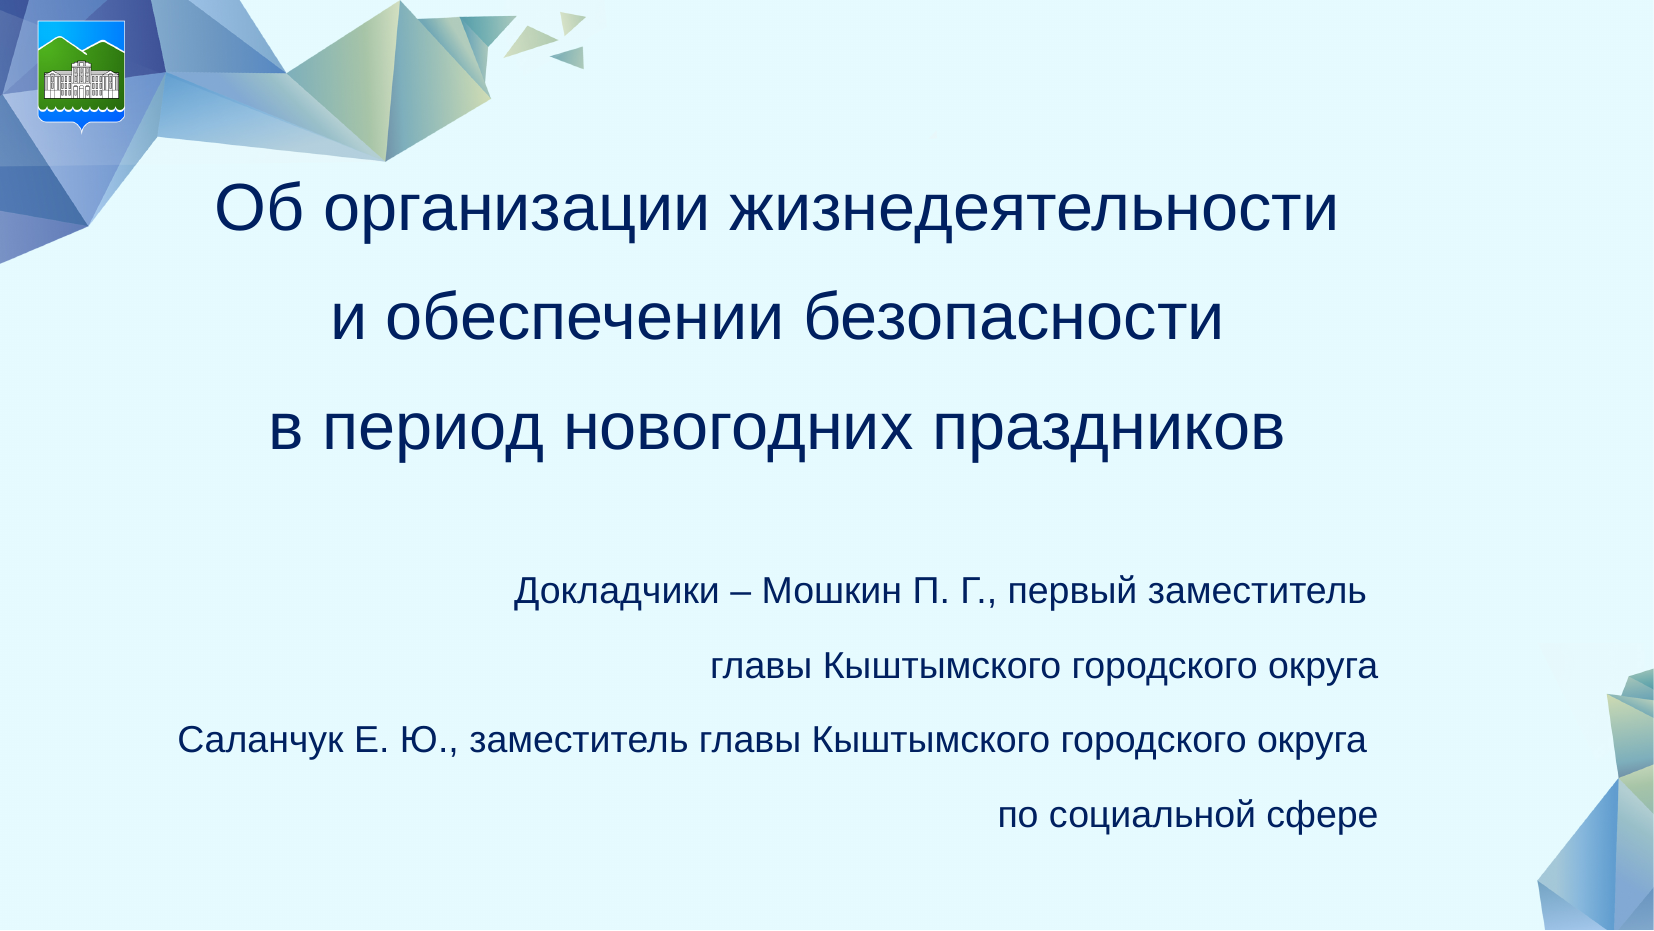

# Об организации жизнедеятельности
 и обеспечении безопасности
в период новогодних праздников
 Докладчики – Мошкин П. Г., первый заместитель
главы Кыштымского городского округа
Саланчук Е. Ю., заместитель главы Кыштымского городского округа
по социальной сфере